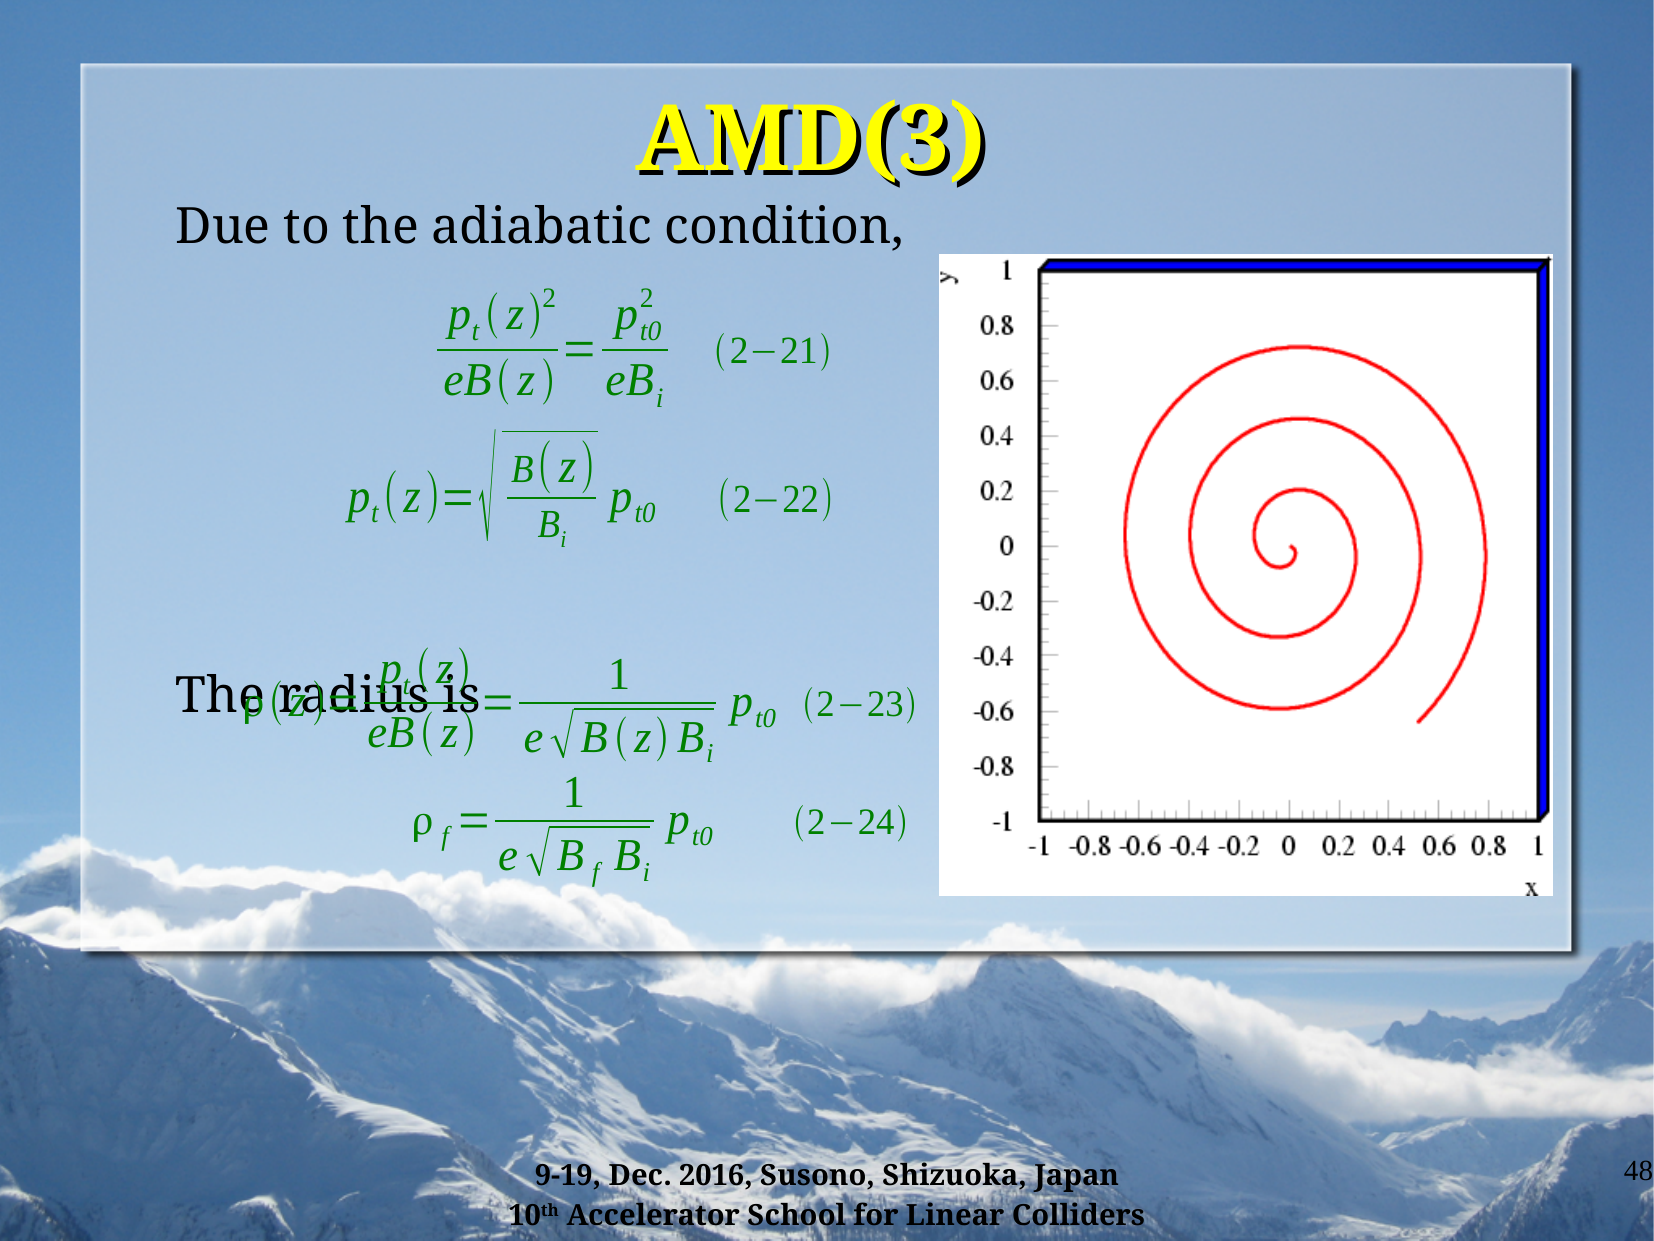

# AMD(3)
Due to the adiabatic condition,
The radius is
48